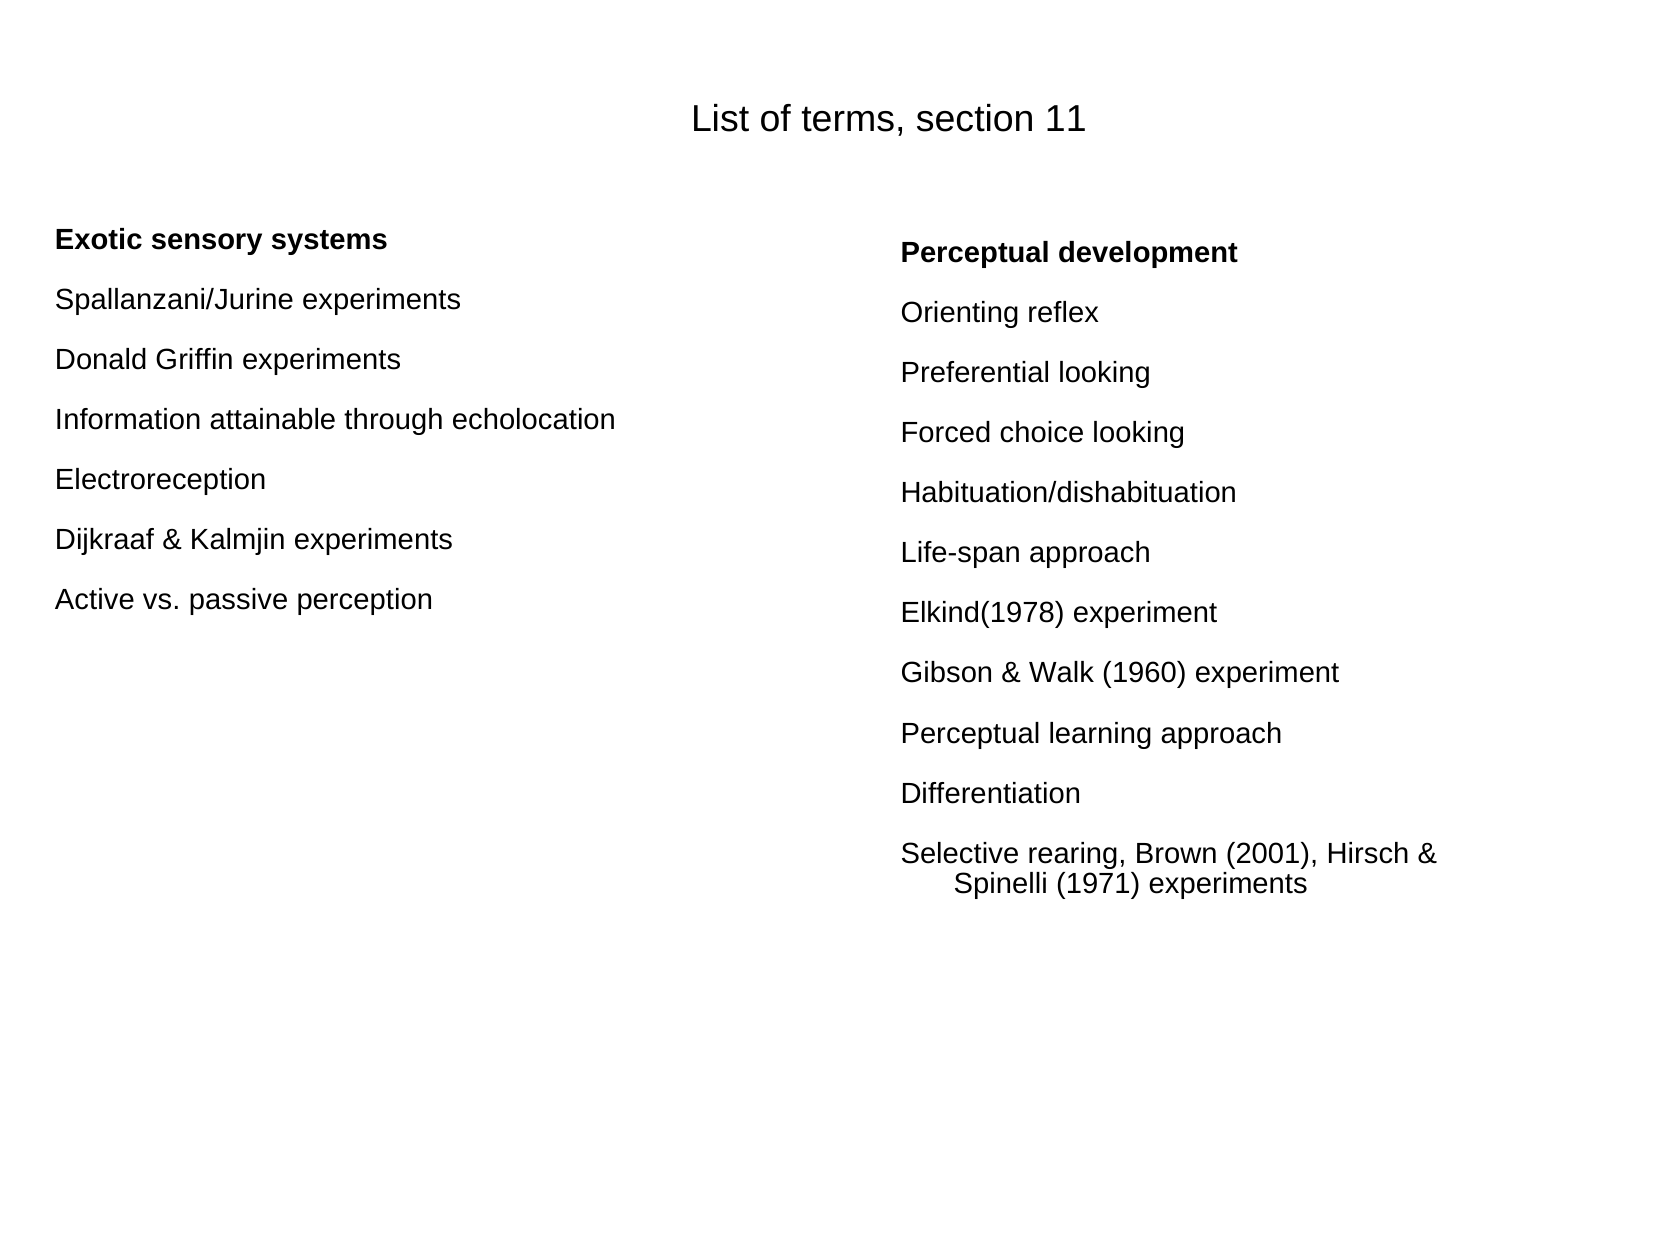

# List of terms, section 11
Exotic sensory systems
Spallanzani/Jurine experiments
Donald Griffin experiments
Information attainable through echolocation
Electroreception
Dijkraaf & Kalmjin experiments
Active vs. passive perception
Perceptual development
Orienting reflex
Preferential looking
Forced choice looking
Habituation/dishabituation
Life-span approach
Elkind(1978) experiment
Gibson & Walk (1960) experiment
Perceptual learning approach
Differentiation
Selective rearing, Brown (2001), Hirsch & Spinelli (1971) experiments